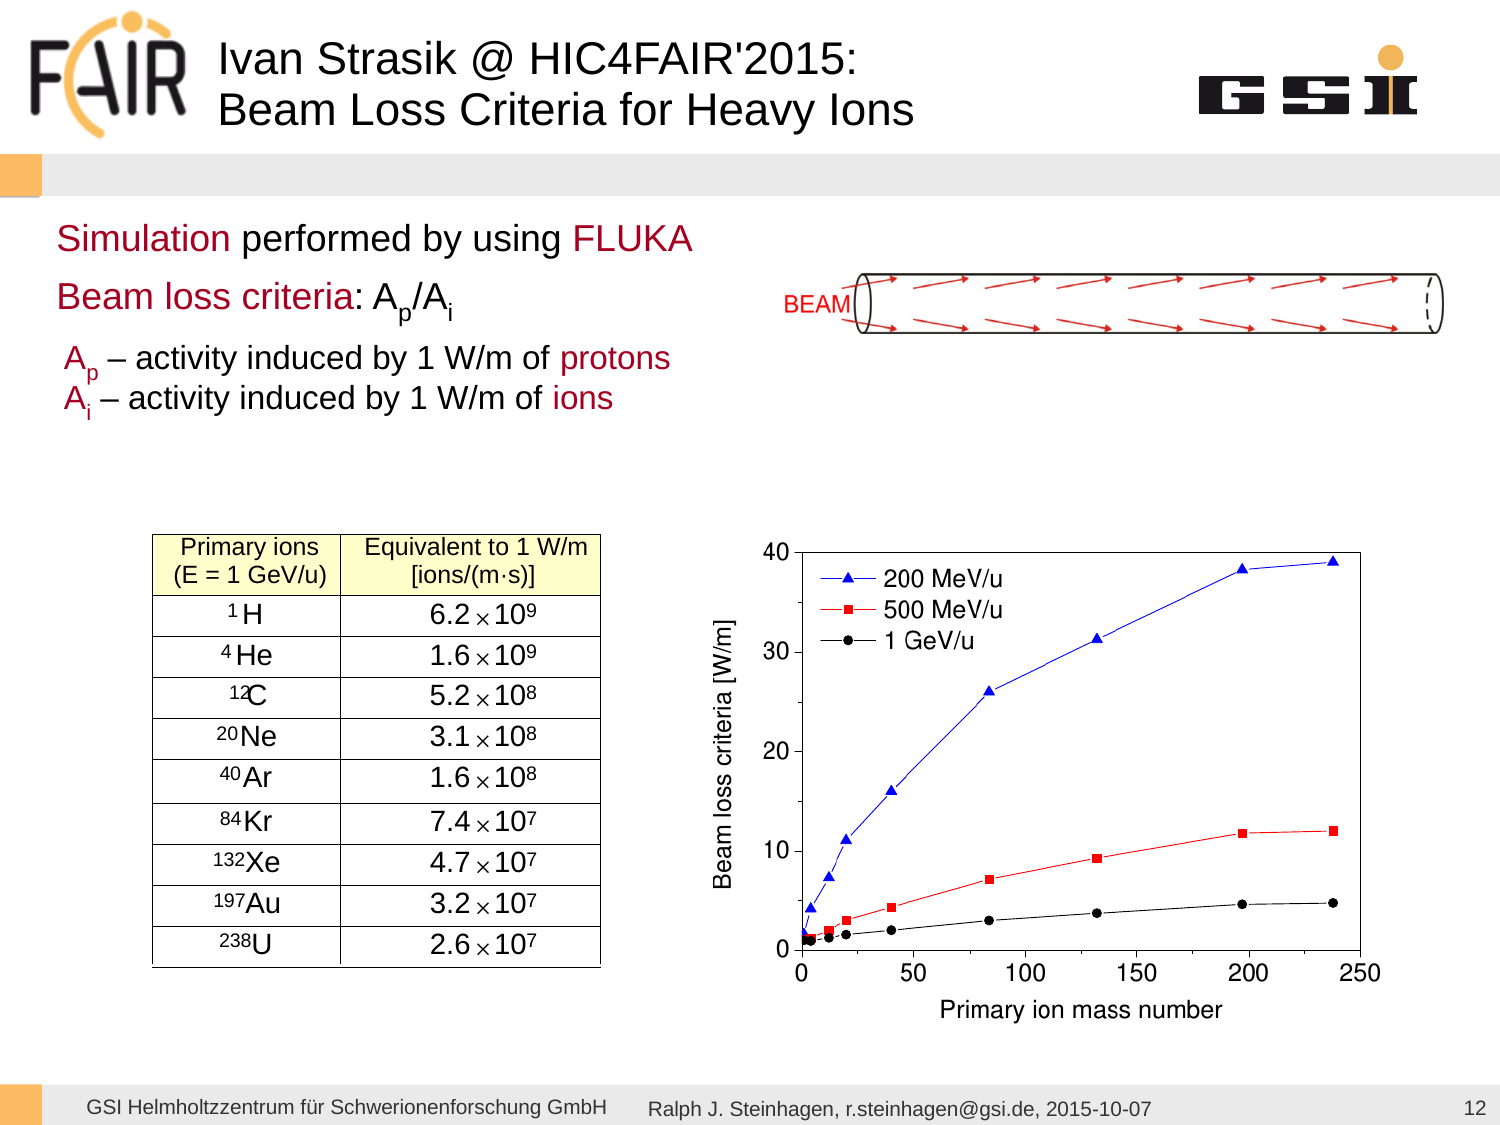

# Ivan Strasik @ HIC4FAIR'2015: Beam Loss Criteria for Heavy Ions
Simulation performed by using FLUKA
Beam loss criteria: A
/A
p
i
A
– activity induced by 1 W/m of protons
p
A
– activity induced by 1 W/m of ions
i
Primary ions
Equivalent to 1 W/m
(E = 1 GeV/u)
[ions/(m·s)]
H
6.2
10
1
9
×
He
1.6
10
4
9
×
C
5.2
10
12
8
×
Ne
3.1
10
20
8
×
Ar
1.6
10
40
8
×
Kr
7.4
10
84
7
×
Xe
4.7
10
132
7
×
Au
3.2
10
197
7
×
U
2.6
10
238
7
×